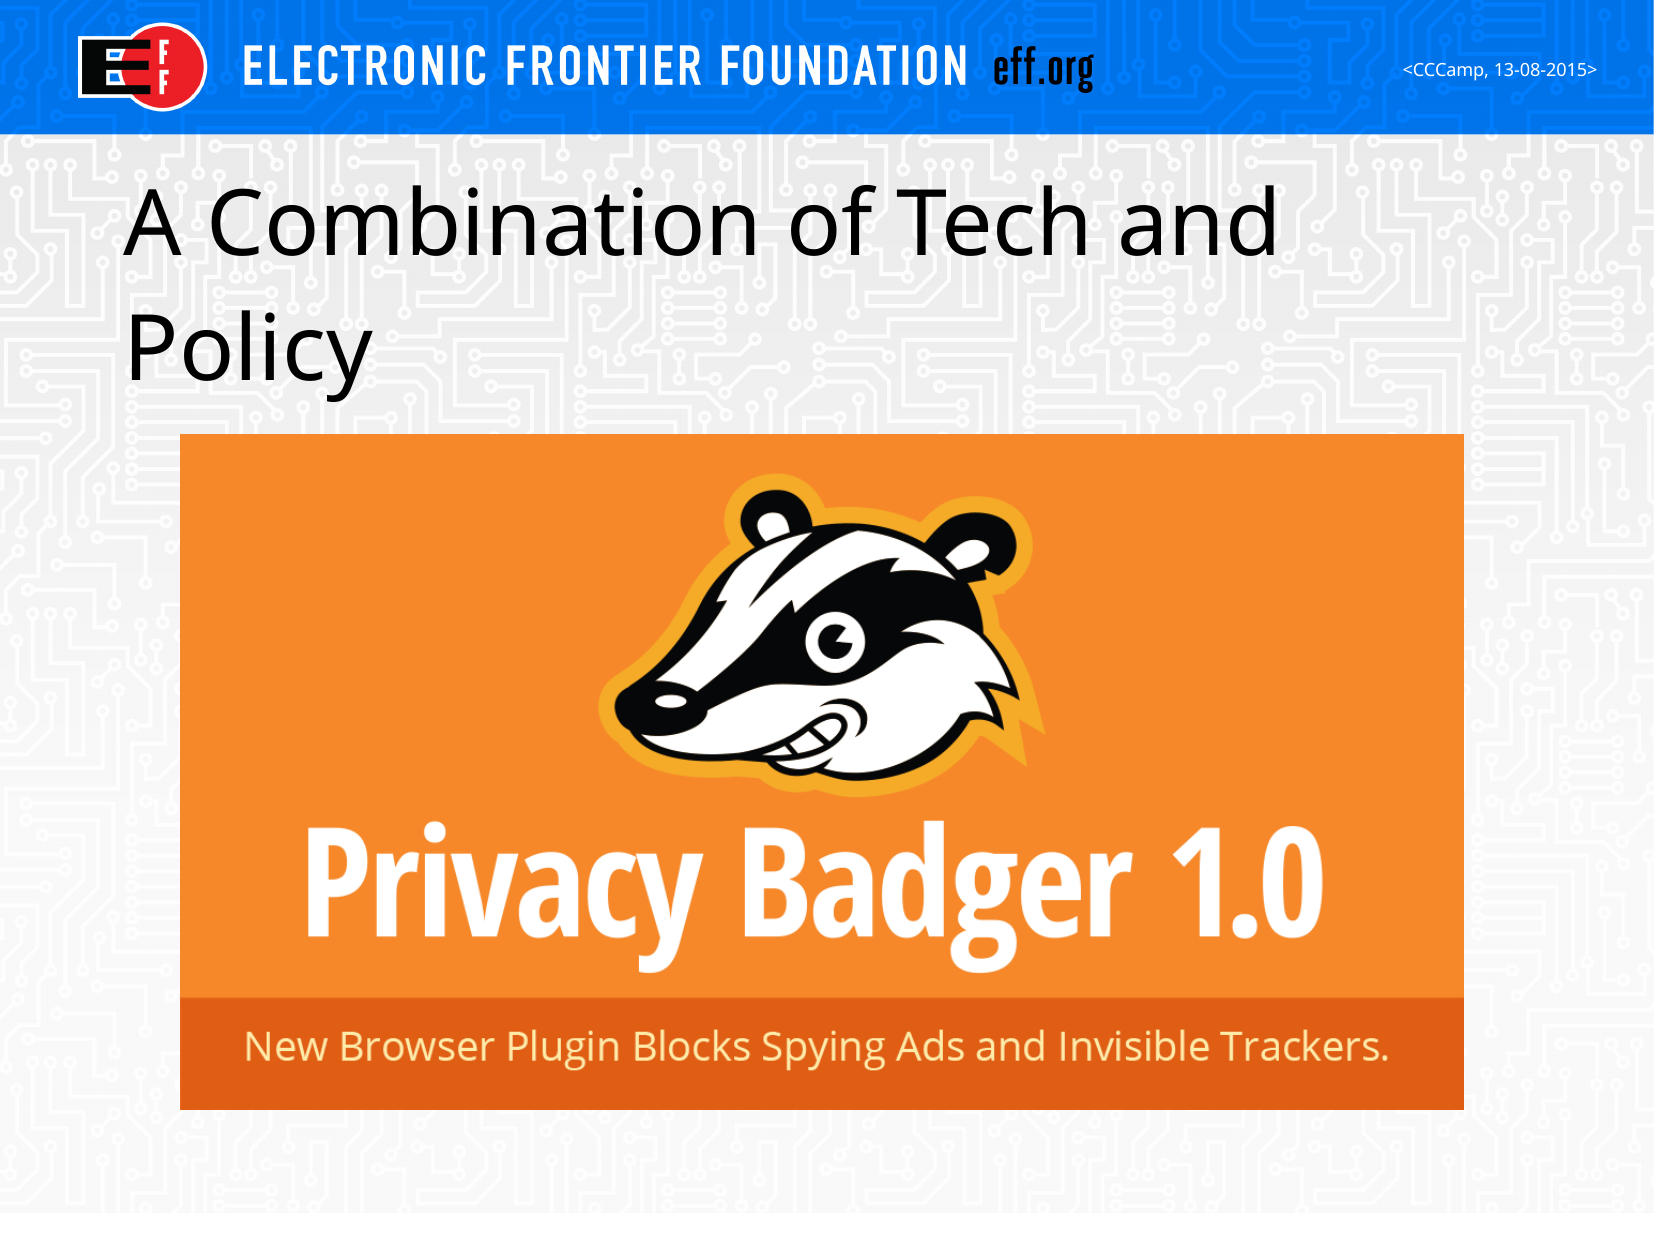

# A Combination of Tech and Policy